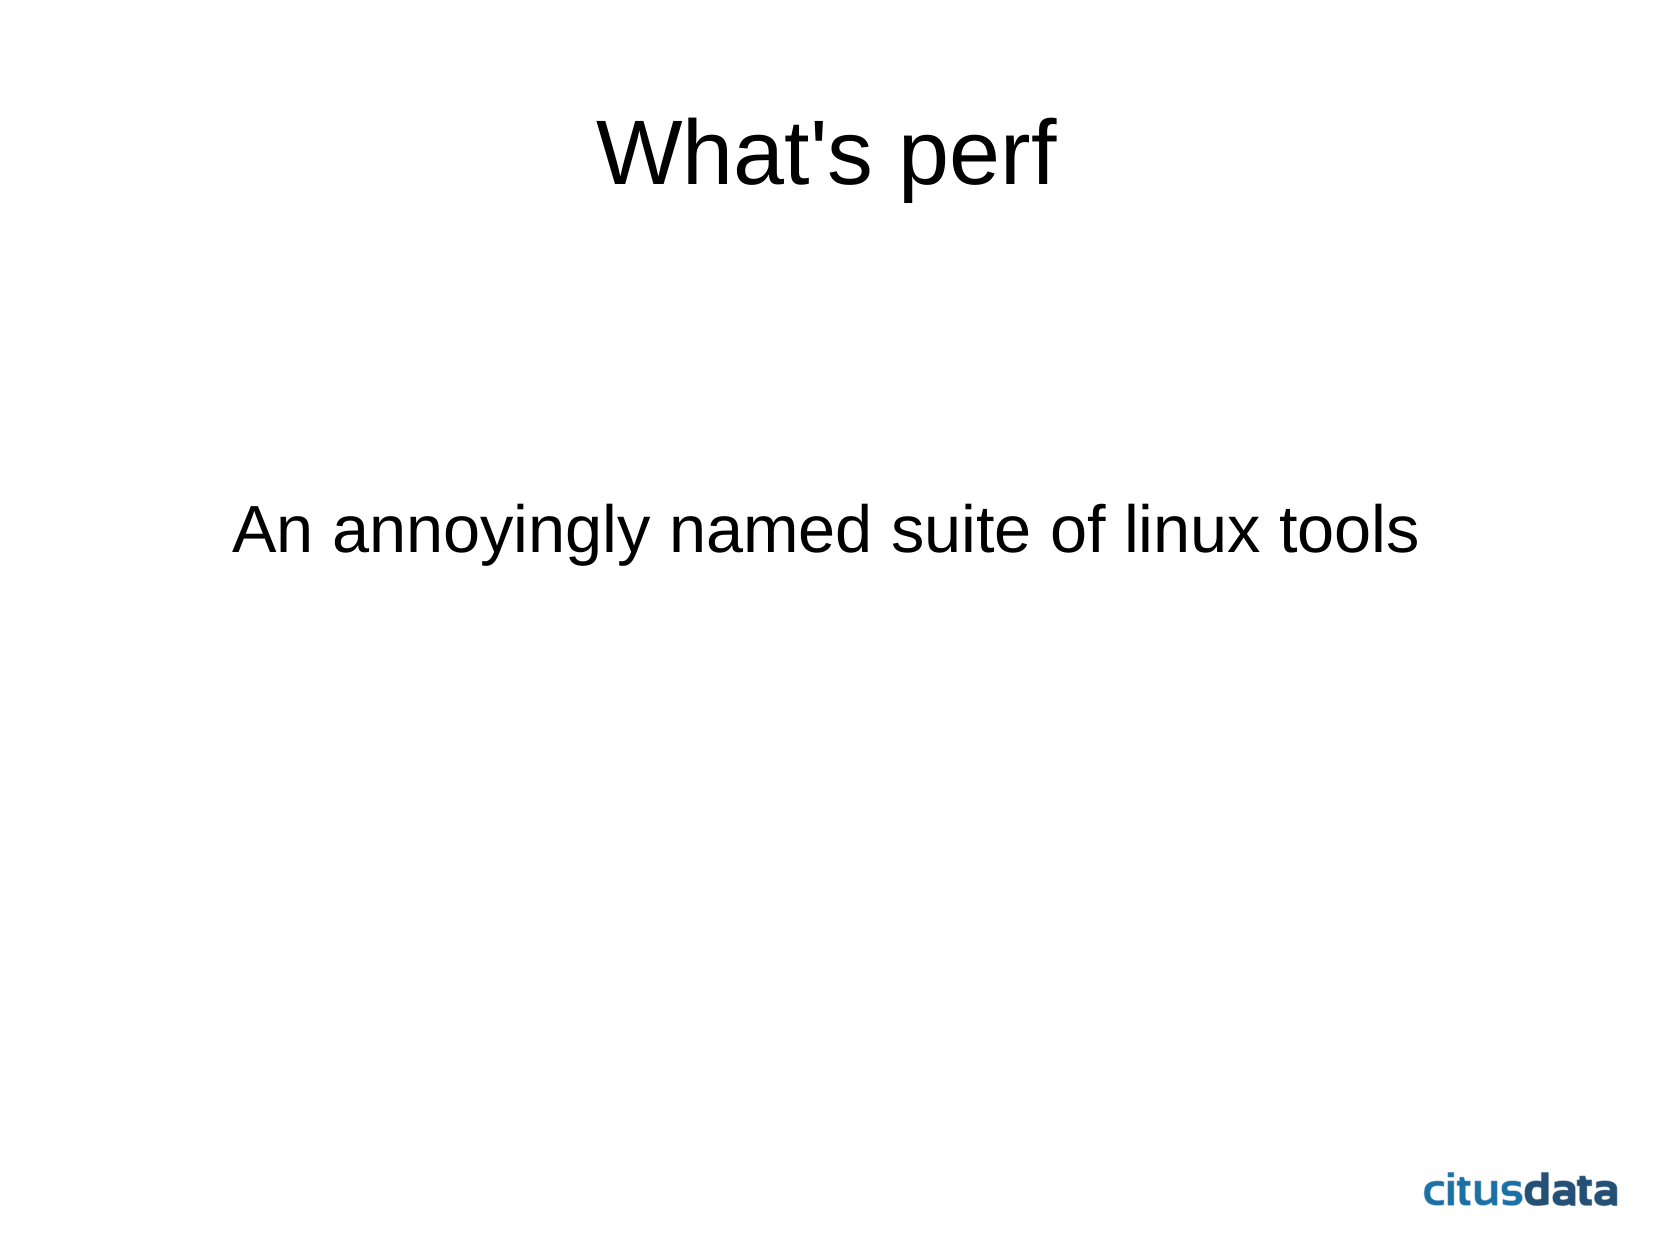

# What's perf
An annoyingly named suite of linux tools